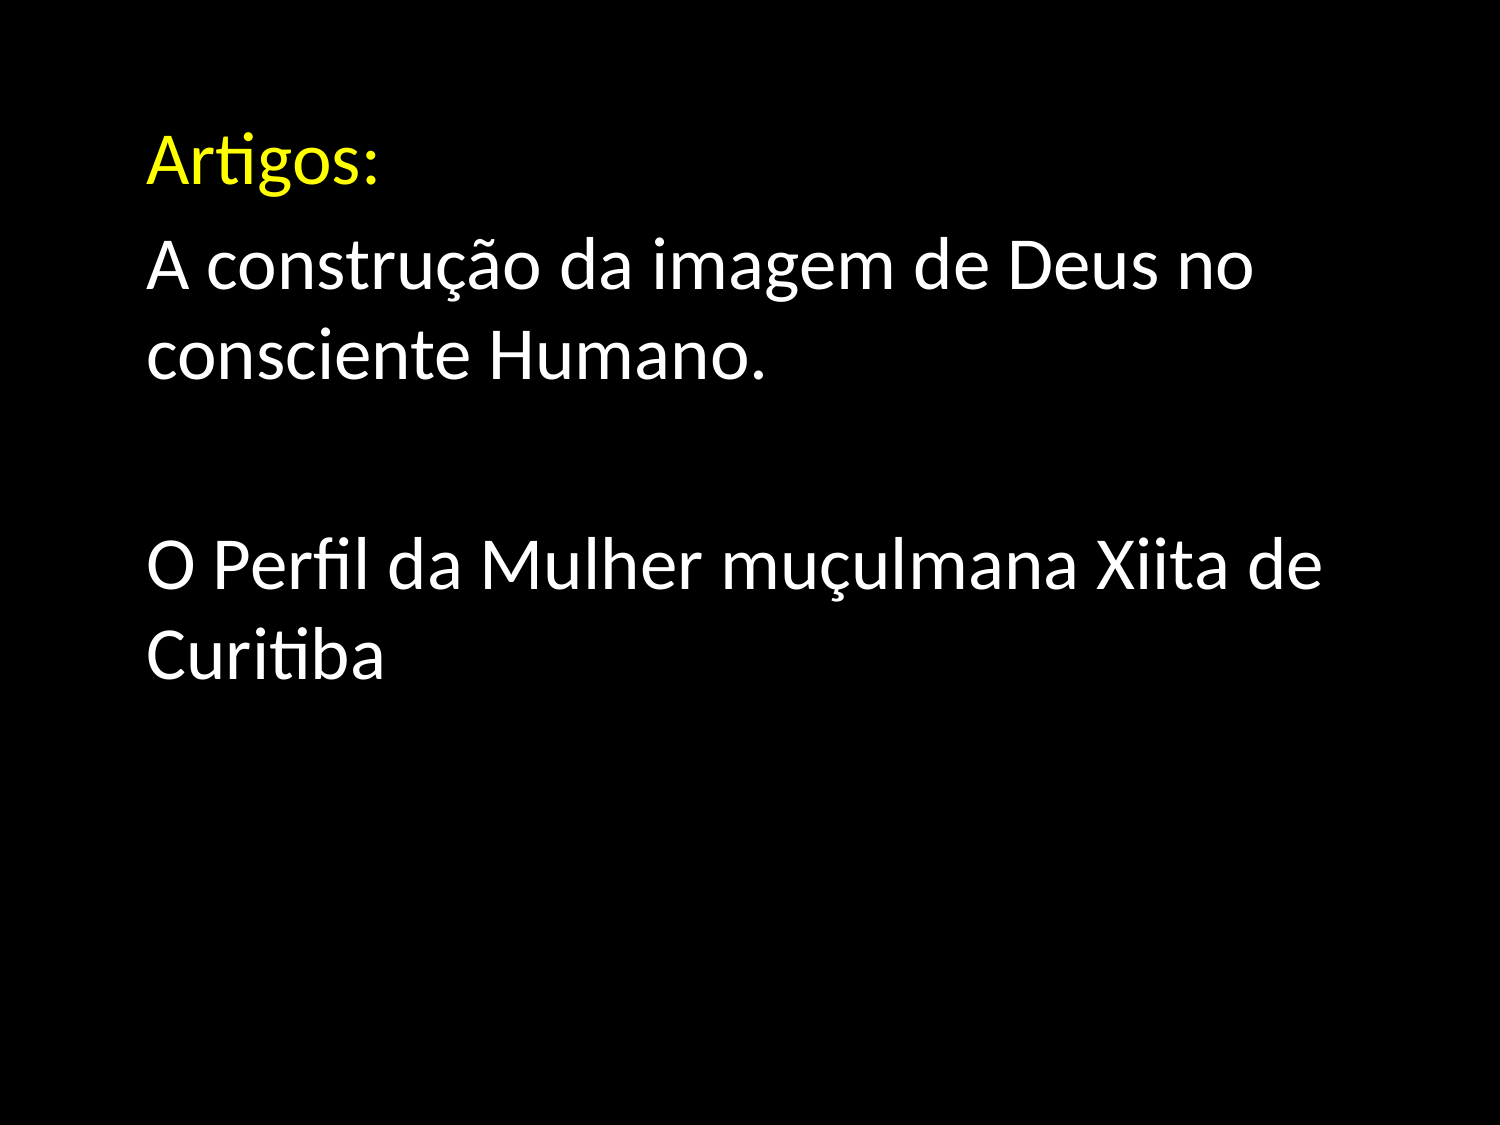

# Artigos:
A construção da imagem de Deus no consciente Humano.
O Perfil da Mulher muçulmana Xiita de Curitiba